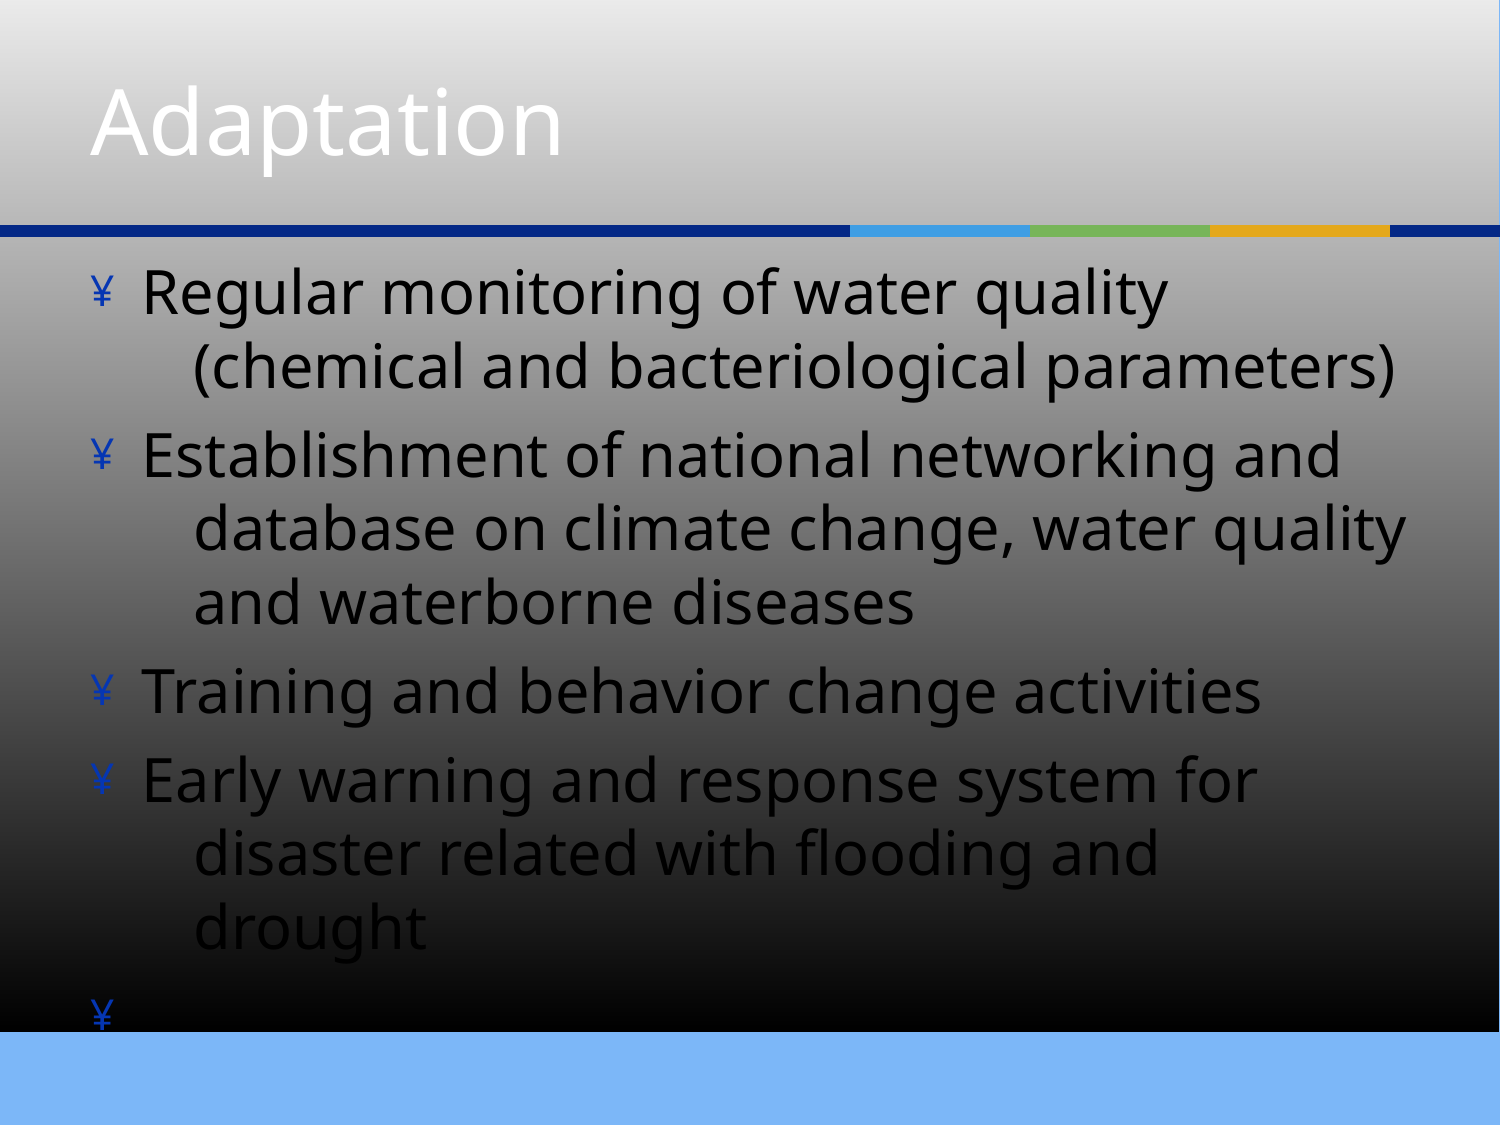

# Adaptation
Regular monitoring of water quality (chemical and bacteriological parameters)
Establishment of national networking and database on climate change, water quality and waterborne diseases
Training and behavior change activities
Early warning and response system for disaster related with flooding and drought